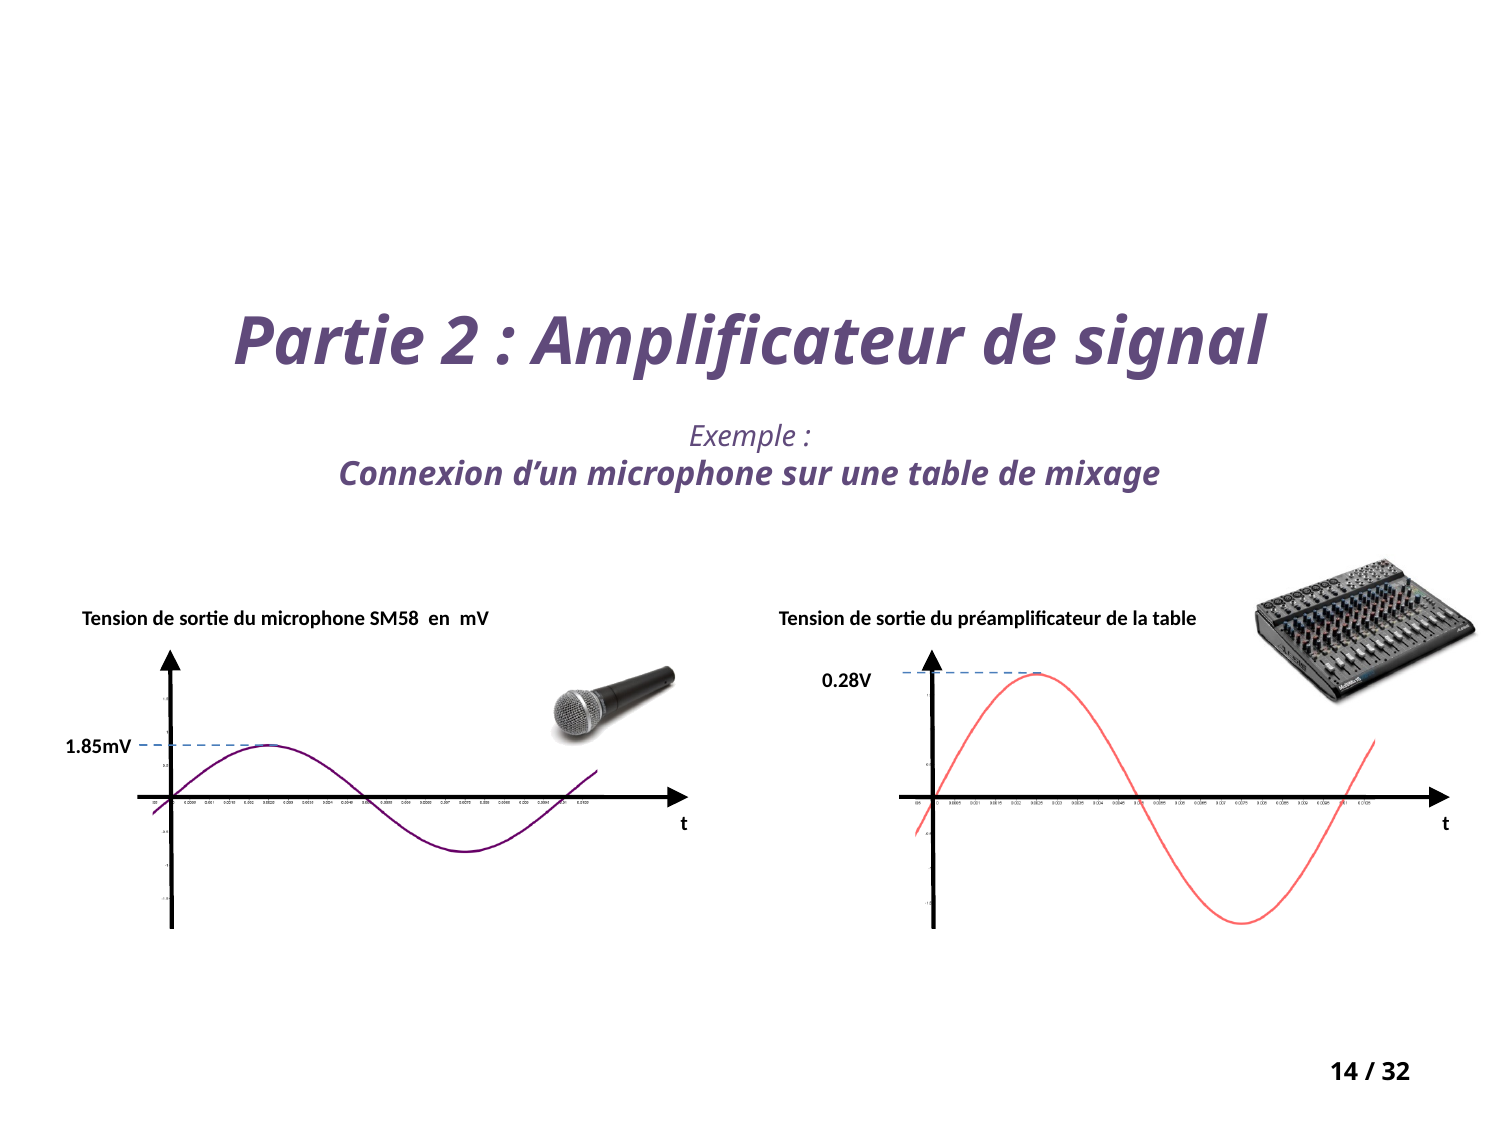

# Partie 2 : Amplificateur de signal Exemple : Connexion d’un microphone sur une table de mixage
Tension de sortie du microphone SM58 en mV
1.85mV
t
Tension de sortie du préamplificateur de la table
0.28V
t